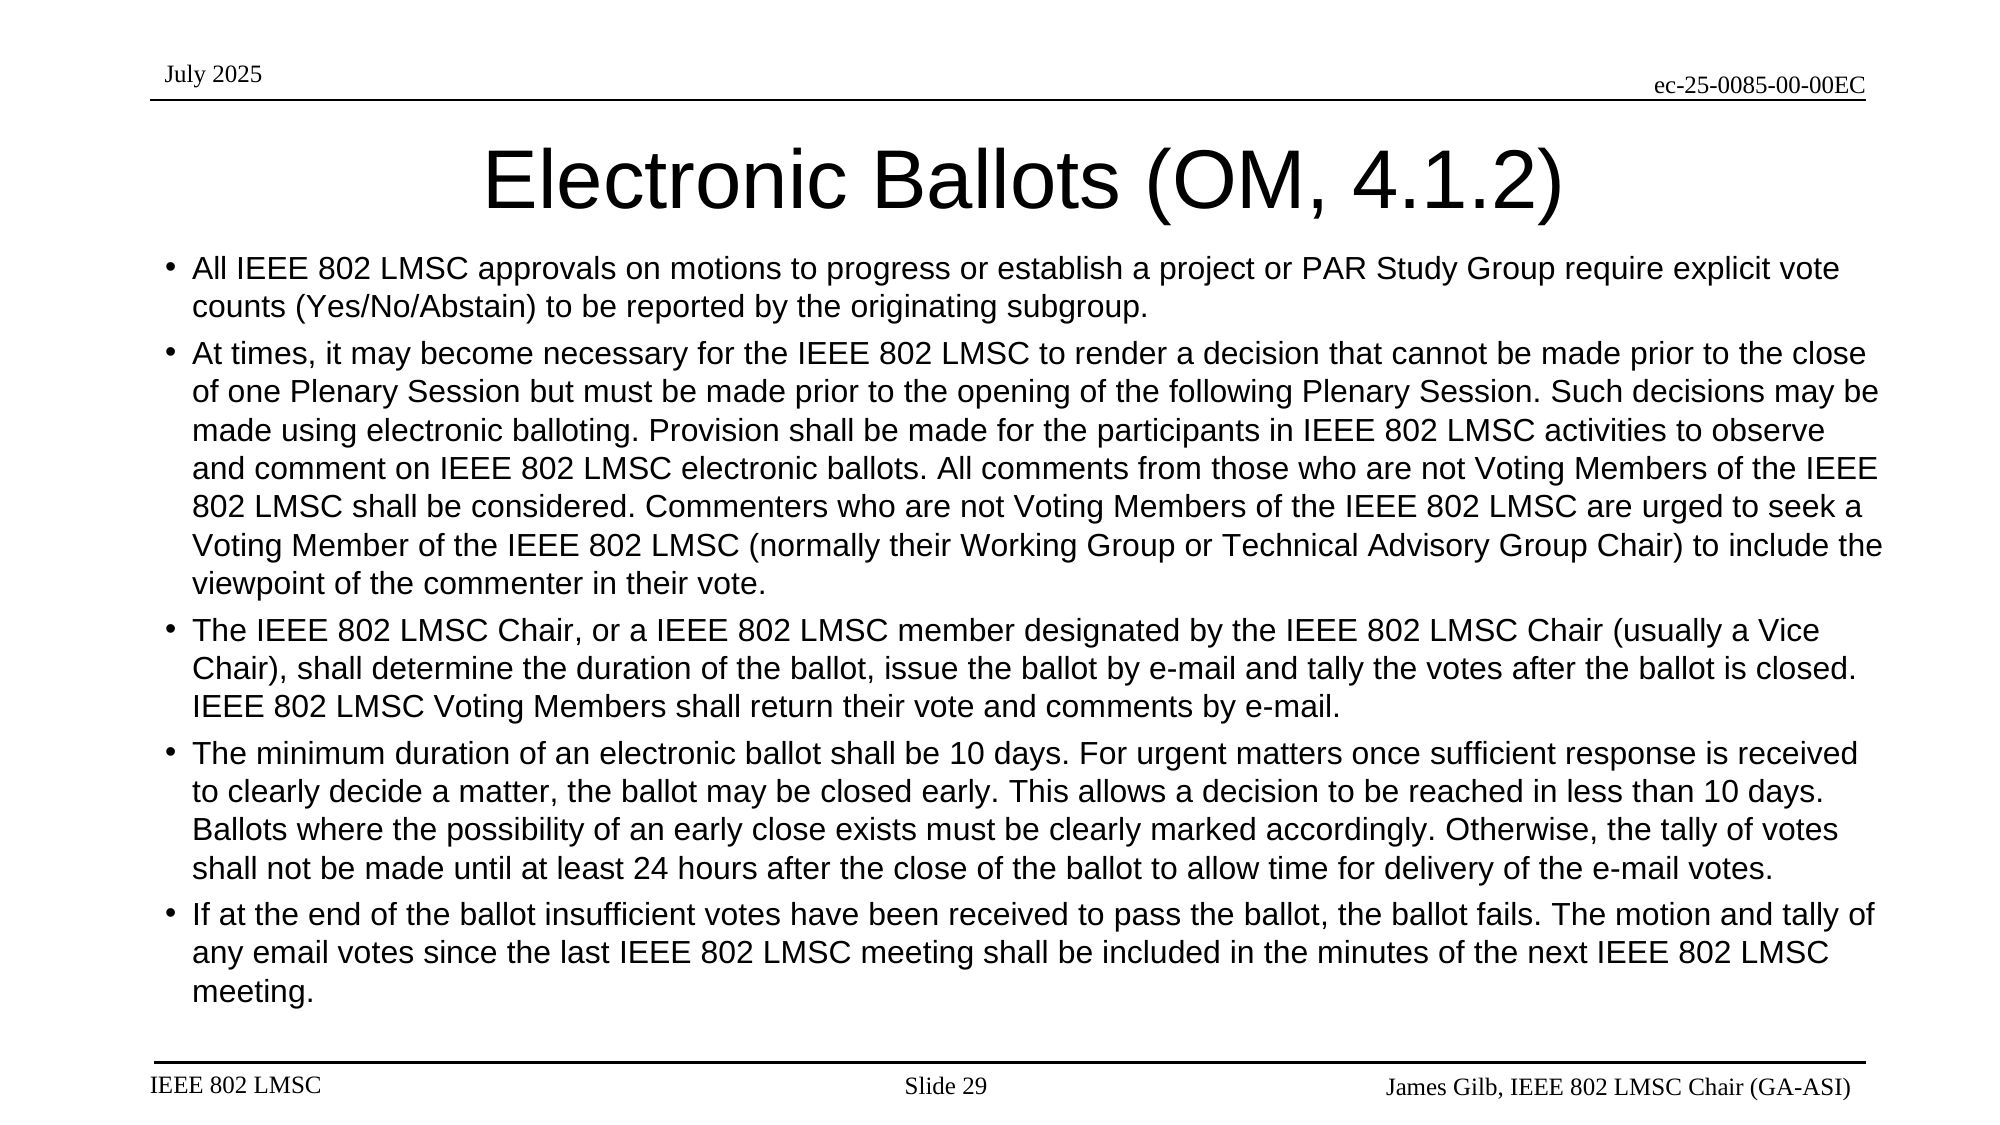

# Electronic Ballots (OM, 4.1.2)
All IEEE 802 LMSC approvals on motions to progress or establish a project or PAR Study Group require explicit vote counts (Yes/No/Abstain) to be reported by the originating subgroup.
At times, it may become necessary for the IEEE 802 LMSC to render a decision that cannot be made prior to the close of one Plenary Session but must be made prior to the opening of the following Plenary Session. Such decisions may be made using electronic balloting. Provision shall be made for the participants in IEEE 802 LMSC activities to observe and comment on IEEE 802 LMSC electronic ballots. All comments from those who are not Voting Members of the IEEE 802 LMSC shall be considered. Commenters who are not Voting Members of the IEEE 802 LMSC are urged to seek a Voting Member of the IEEE 802 LMSC (normally their Working Group or Technical Advisory Group Chair) to include the viewpoint of the commenter in their vote.
The IEEE 802 LMSC Chair, or a IEEE 802 LMSC member designated by the IEEE 802 LMSC Chair (usually a Vice Chair), shall determine the duration of the ballot, issue the ballot by e-mail and tally the votes after the ballot is closed. IEEE 802 LMSC Voting Members shall return their vote and comments by e-mail.
The minimum duration of an electronic ballot shall be 10 days. For urgent matters once sufficient response is received to clearly decide a matter, the ballot may be closed early. This allows a decision to be reached in less than 10 days. Ballots where the possibility of an early close exists must be clearly marked accordingly. Otherwise, the tally of votes shall not be made until at least 24 hours after the close of the ballot to allow time for delivery of the e-mail votes.
If at the end of the ballot insufficient votes have been received to pass the ballot, the ballot fails. The motion and tally of any email votes since the last IEEE 802 LMSC meeting shall be included in the minutes of the next IEEE 802 LMSC meeting.
29